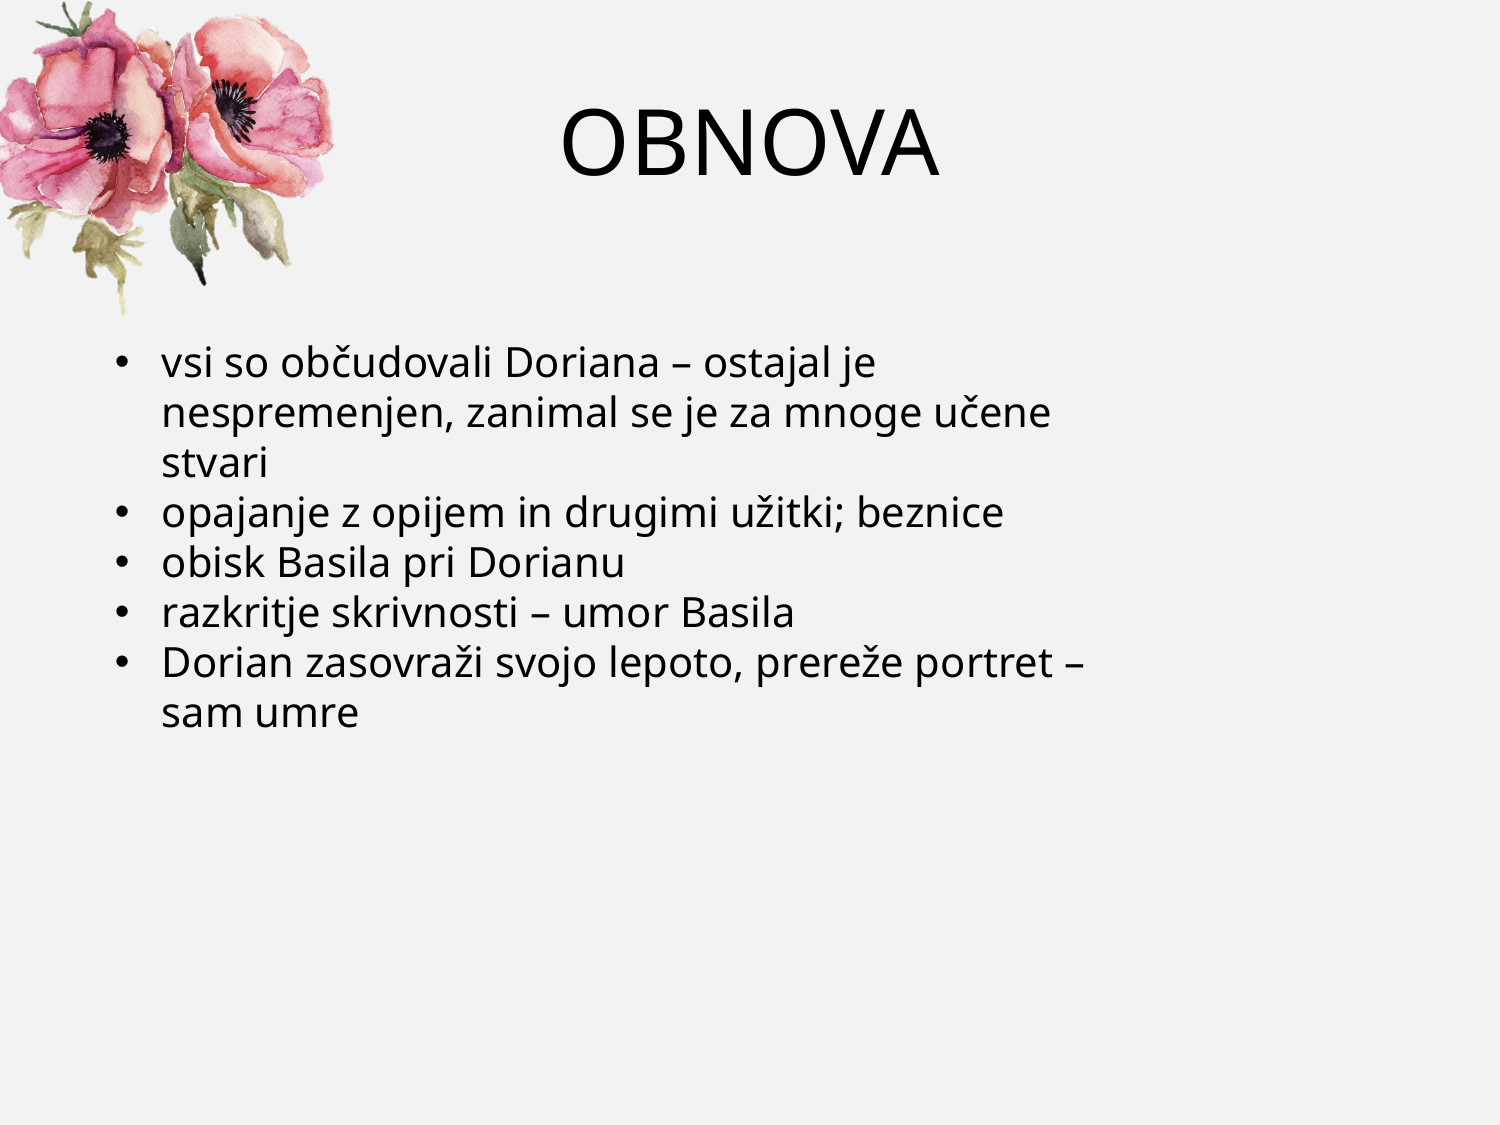

# OBNOVA
vsi so občudovali Doriana – ostajal je nespremenjen, zanimal se je za mnoge učene stvari
opajanje z opijem in drugimi užitki; beznice
obisk Basila pri Dorianu
razkritje skrivnosti – umor Basila
Dorian zasovraži svojo lepoto, prereže portret – sam umre